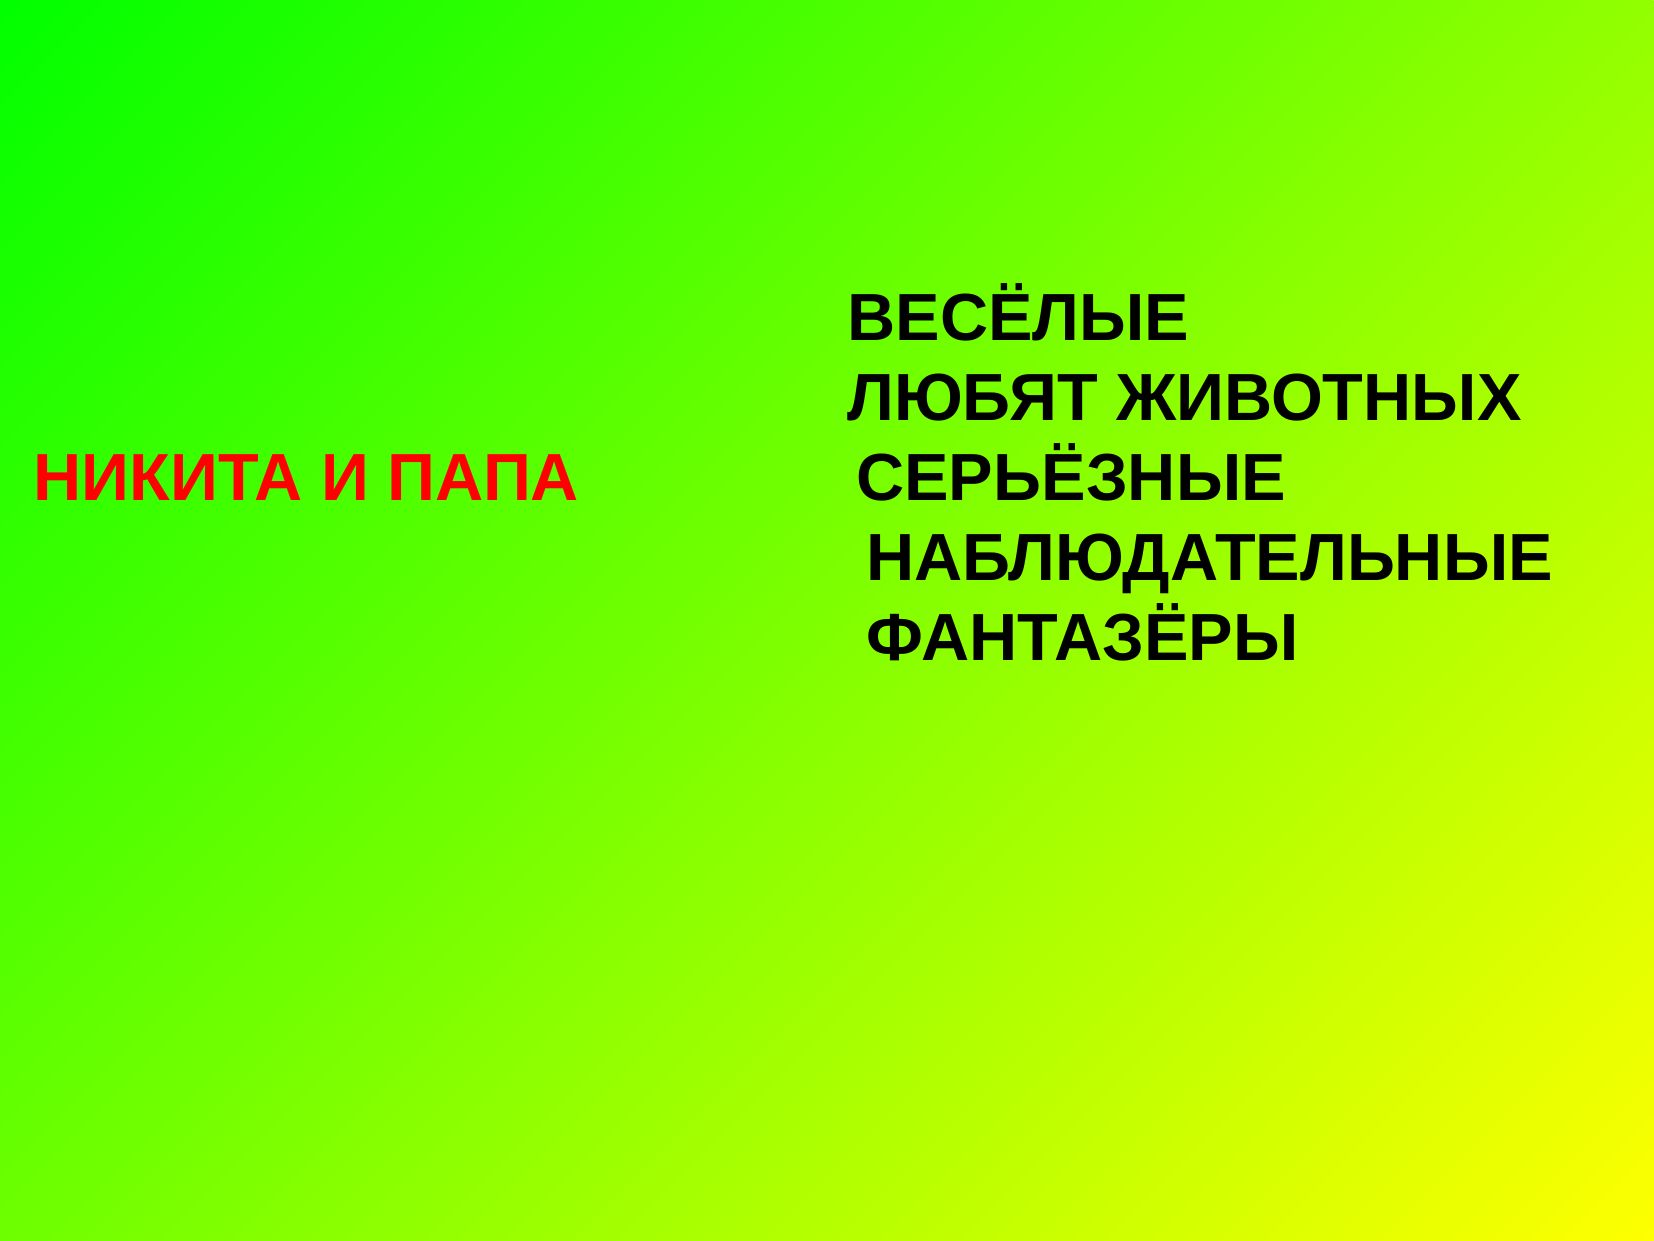

ВЕСЁЛЫЕ
 ЛЮБЯТ ЖИВОТНЫХ
 НИКИТА И ПАПА СЕРЬЁЗНЫЕ
 НАБЛЮДАТЕЛЬНЫЕ
 ФАНТАЗЁРЫ